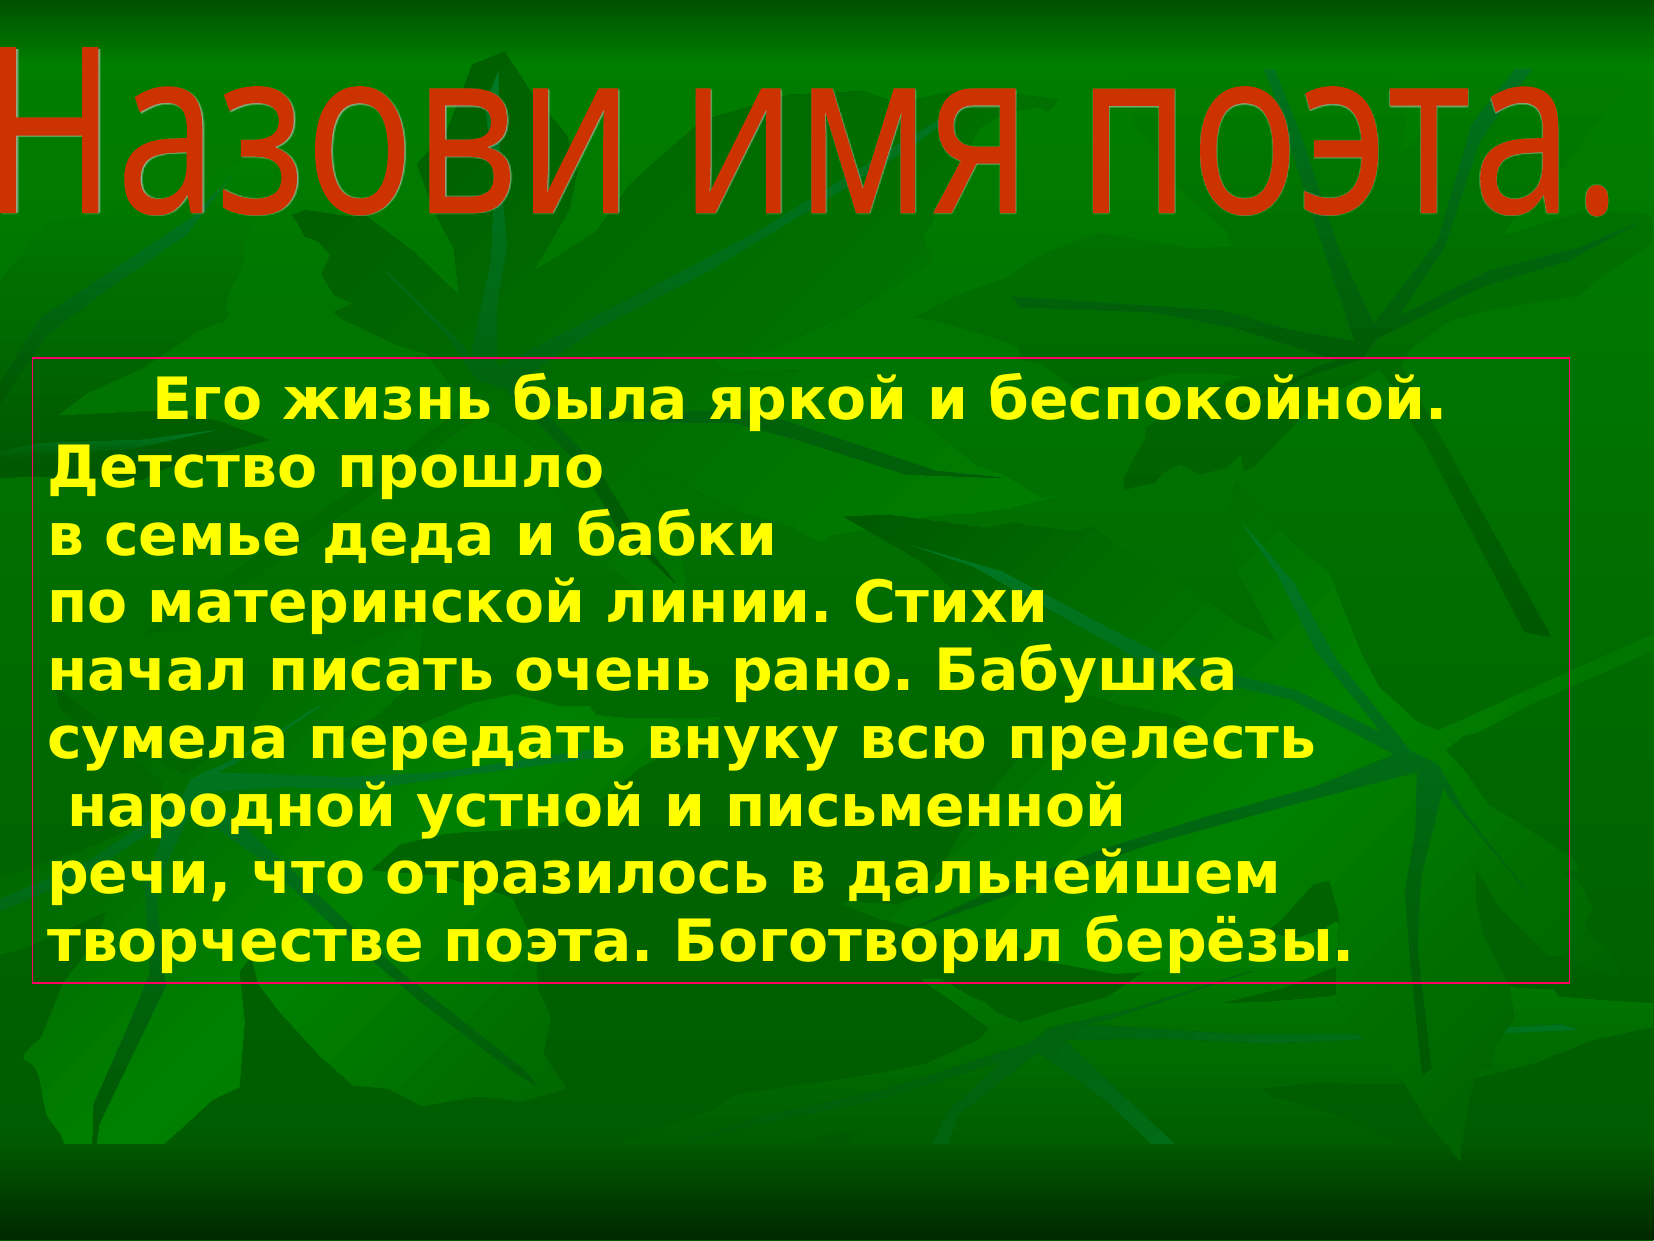

Назови имя поэта.
 Его жизнь была яркой и беспокойной. Детство прошло
в семье деда и бабки
по материнской линии. Стихи
начал писать очень рано. Бабушка
сумела передать внуку всю прелесть
 народной устной и письменной
речи, что отразилось в дальнейшем
творчестве поэта. Боготворил берёзы.